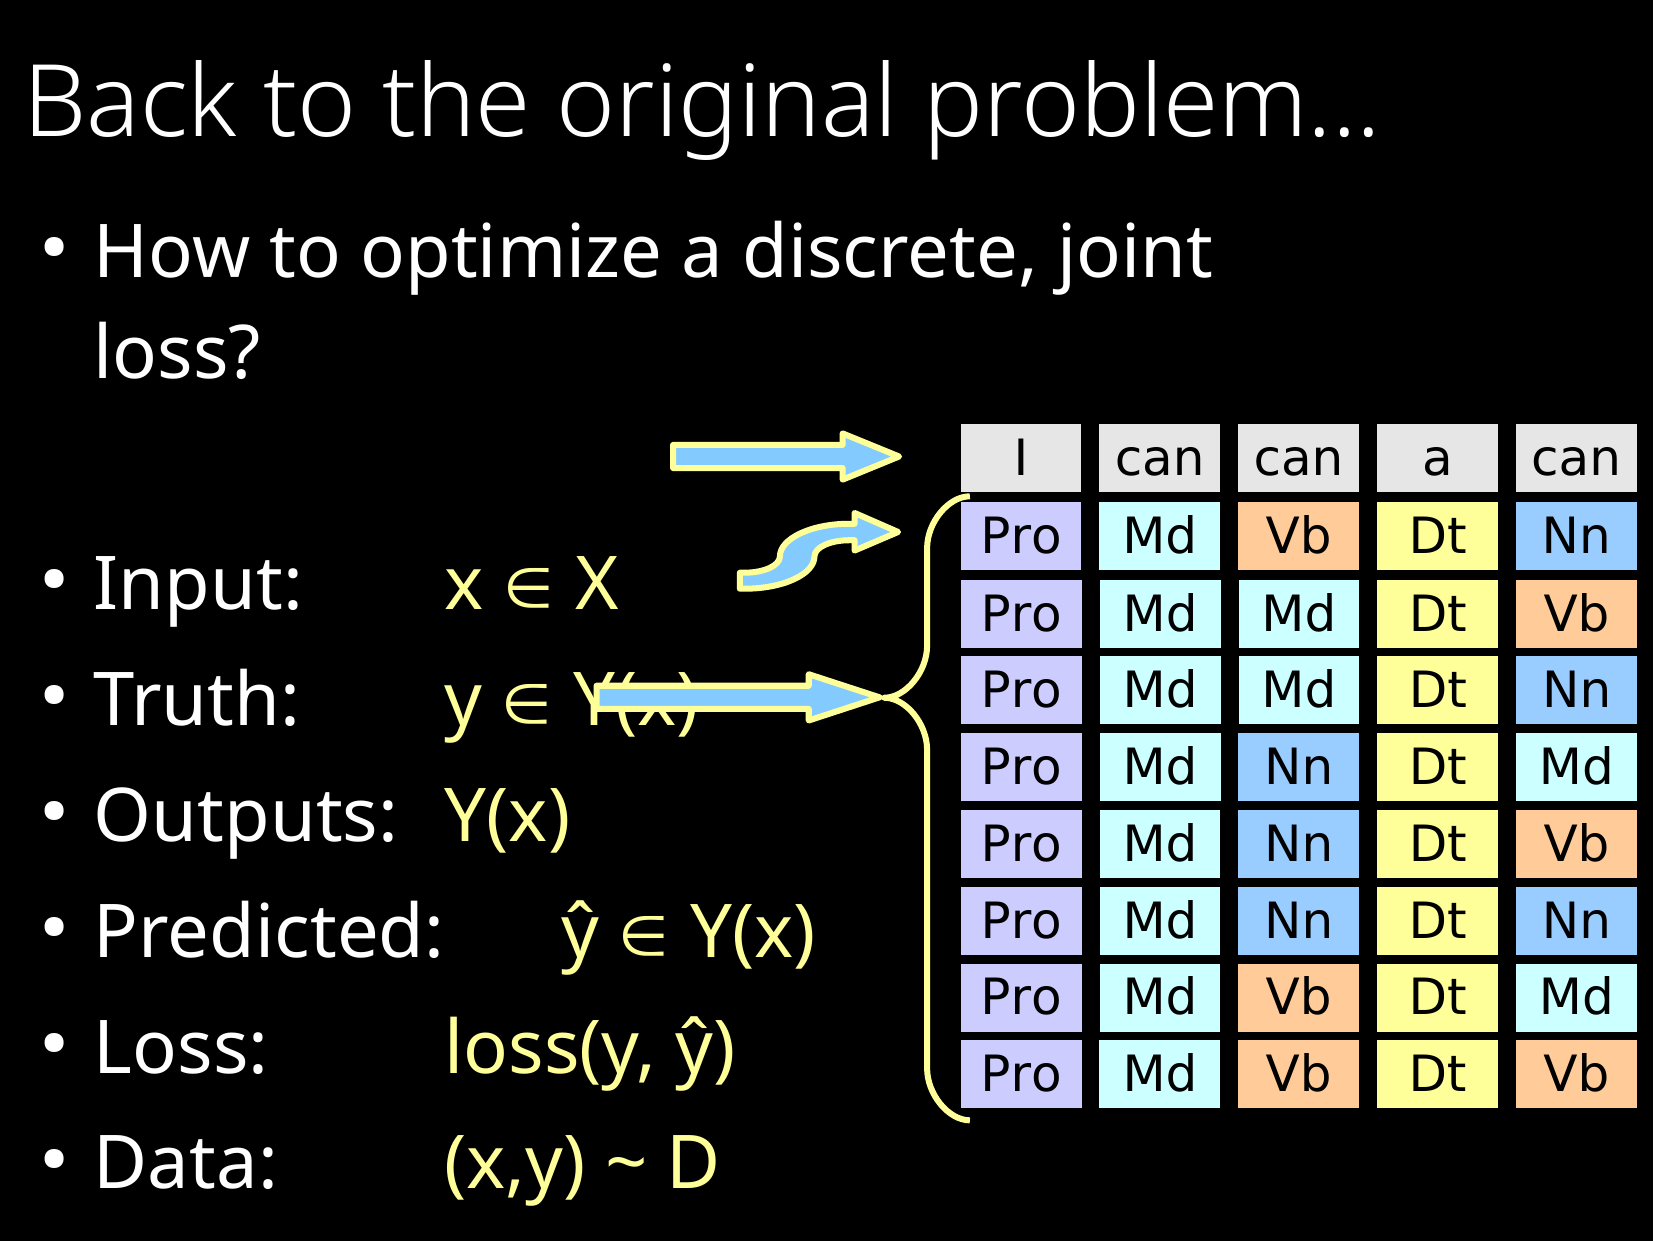

# Back to the original problem...
How to optimize a discrete, joint loss?
Input:		x Î X
Truth:		y Î Y(x)
Outputs:	Y(x)
Predicted:	ŷ Î Y(x)
Loss:		loss(y, ŷ)
Data:		(x,y) ~ D
I
can
can
a
can
Pro
Md
Vb
Dt
Nn
Pro
Md
Md
Dt
Vb
Pro
Md
Md
Dt
Nn
Pro
Md
Nn
Dt
Md
Pro
Md
Nn
Dt
Vb
Pro
Md
Nn
Dt
Nn
Pro
Md
Vb
Dt
Md
Pro
Md
Vb
Dt
Vb